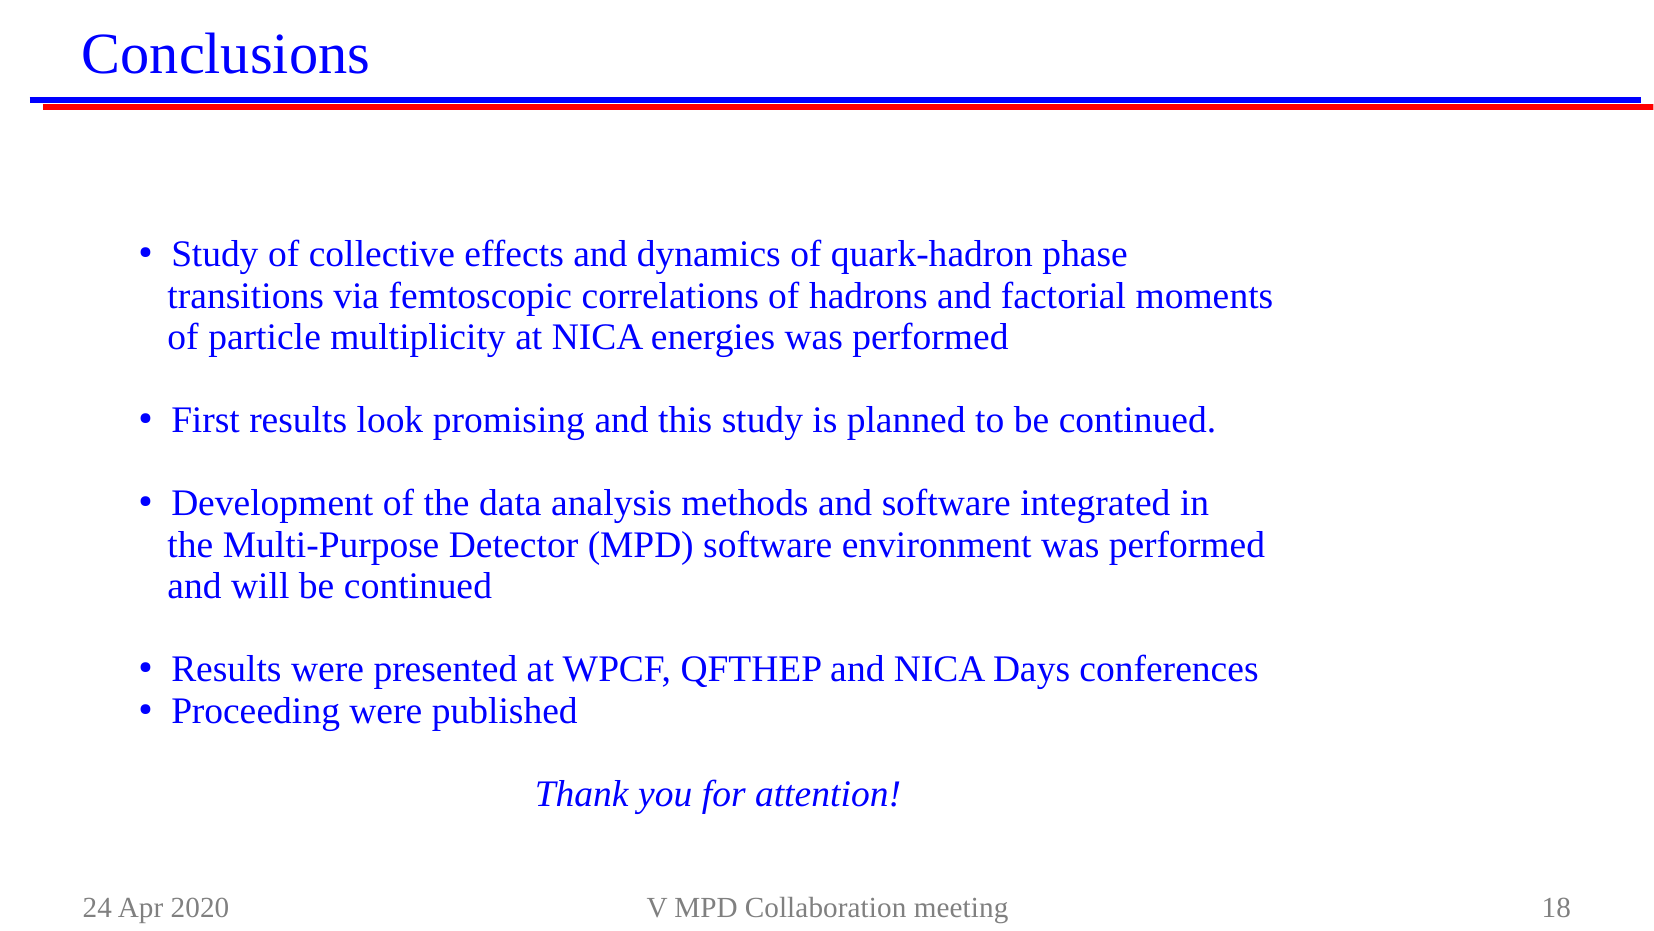

# Conclusions
 Study of collective effects and dynamics of quark-hadron phase
 transitions via femtoscopic correlations of hadrons and factorial moments
 of particle multiplicity at NICA energies was performed
 First results look promising and this study is planned to be continued.
 Development of the data analysis methods and software integrated in
 the Multi-Purpose Detector (MPD) software environment was performed
 and will be continued
 Results were presented at WPCF, QFTHEP and NICA Days conferences
 Proceeding were published
Thank you for attention!
24 Apr 2020
V MPD Collaboration meeting
18